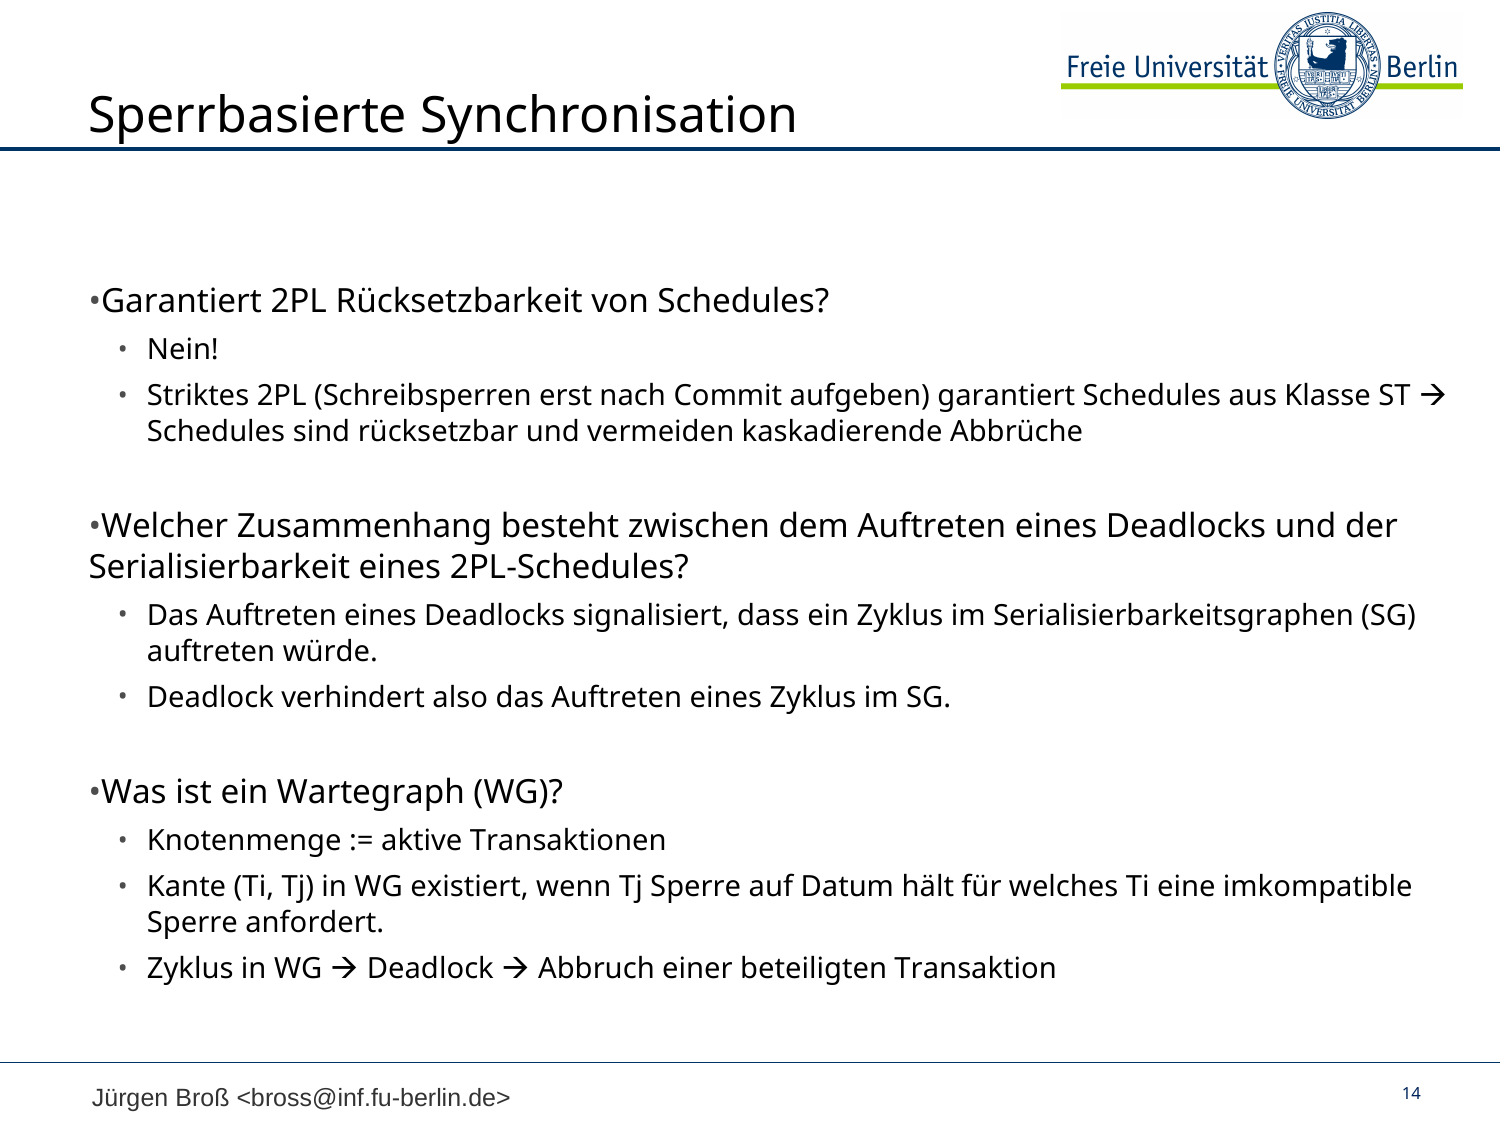

# Sperrbasierte Synchronisation
Garantiert 2PL Rücksetzbarkeit von Schedules?
Nein!
Striktes 2PL (Schreibsperren erst nach Commit aufgeben) garantiert Schedules aus Klasse ST  Schedules sind rücksetzbar und vermeiden kaskadierende Abbrüche
Welcher Zusammenhang besteht zwischen dem Auftreten eines Deadlocks und der Serialisierbarkeit eines 2PL-Schedules?
Das Auftreten eines Deadlocks signalisiert, dass ein Zyklus im Serialisierbarkeitsgraphen (SG) auftreten würde.
Deadlock verhindert also das Auftreten eines Zyklus im SG.
Was ist ein Wartegraph (WG)?
Knotenmenge := aktive Transaktionen
Kante (Ti, Tj) in WG existiert, wenn Tj Sperre auf Datum hält für welches Ti eine imkompatible Sperre anfordert.
Zyklus in WG  Deadlock  Abbruch einer beteiligten Transaktion